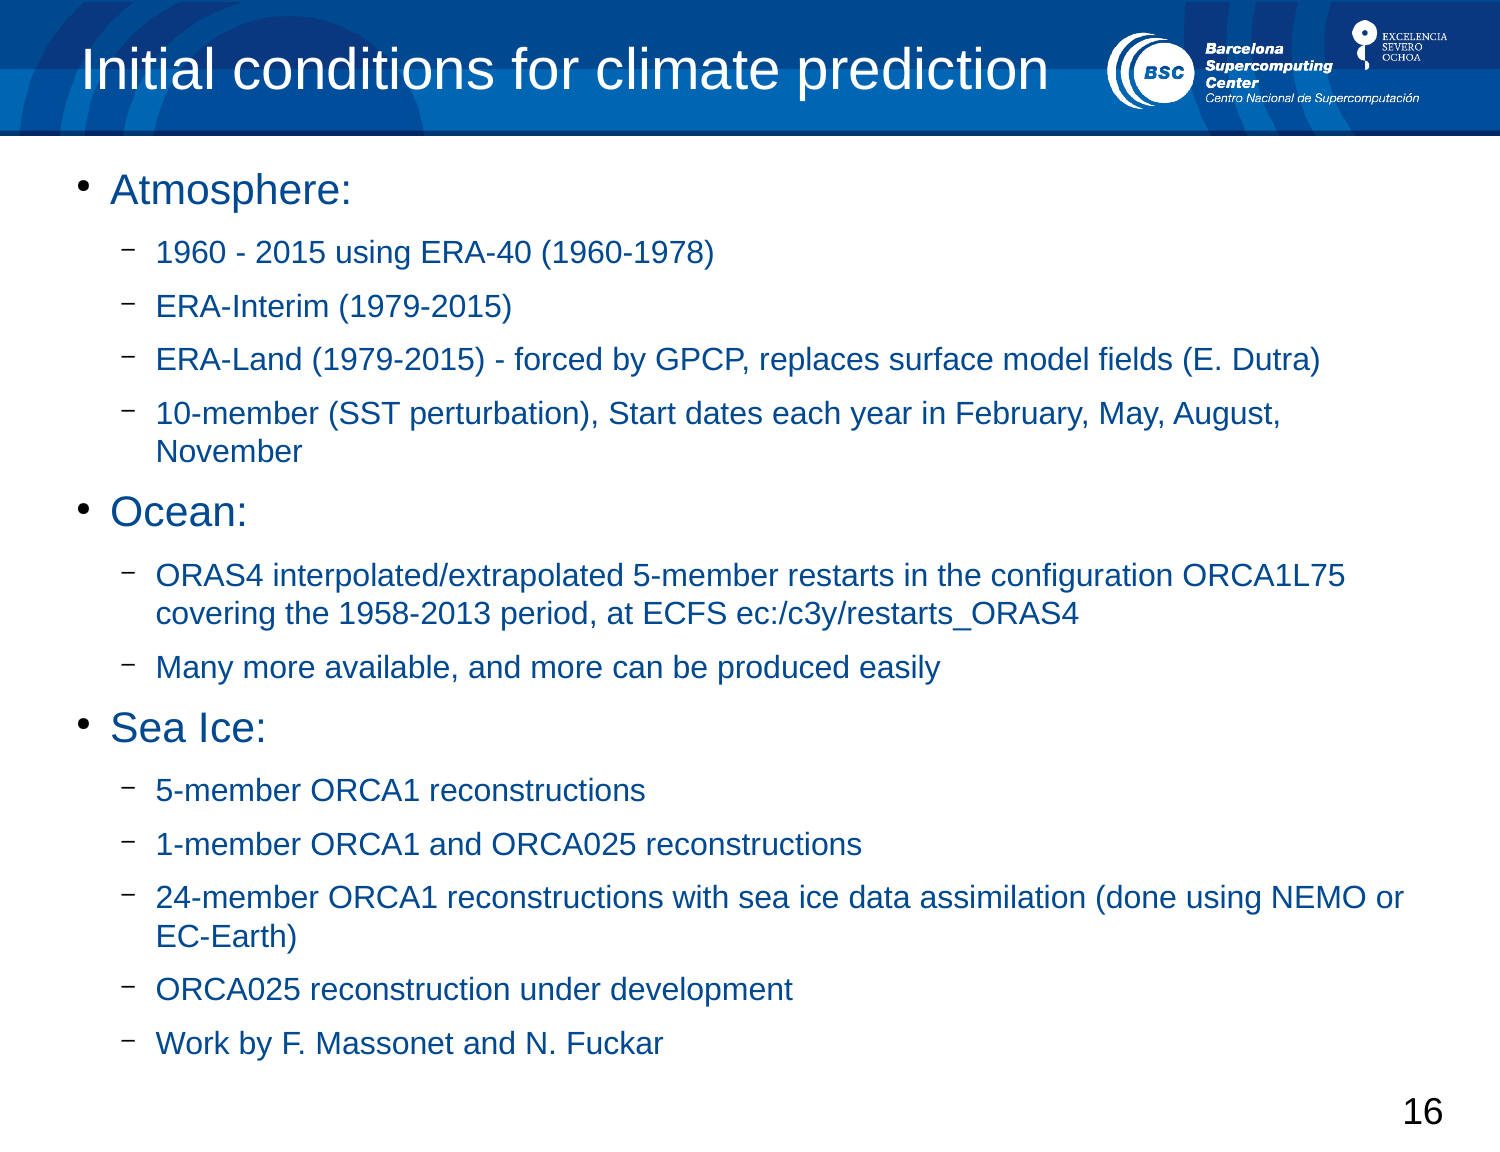

Initial conditions for climate prediction
# Atmosphere:
1960 - 2015 using ERA-40 (1960-1978)
ERA-Interim (1979-2015)
ERA-Land (1979-2015) - forced by GPCP, replaces surface model fields (E. Dutra)
10-member (SST perturbation), Start dates each year in February, May, August, November
Ocean:
ORAS4 interpolated/extrapolated 5-member restarts in the configuration ORCA1L75 covering the 1958-2013 period, at ECFS ec:/c3y/restarts_ORAS4
Many more available, and more can be produced easily
Sea Ice:
5-member ORCA1 reconstructions
1-member ORCA1 and ORCA025 reconstructions
24-member ORCA1 reconstructions with sea ice data assimilation (done using NEMO or EC-Earth)
ORCA025 reconstruction under development
Work by F. Massonet and N. Fuckar